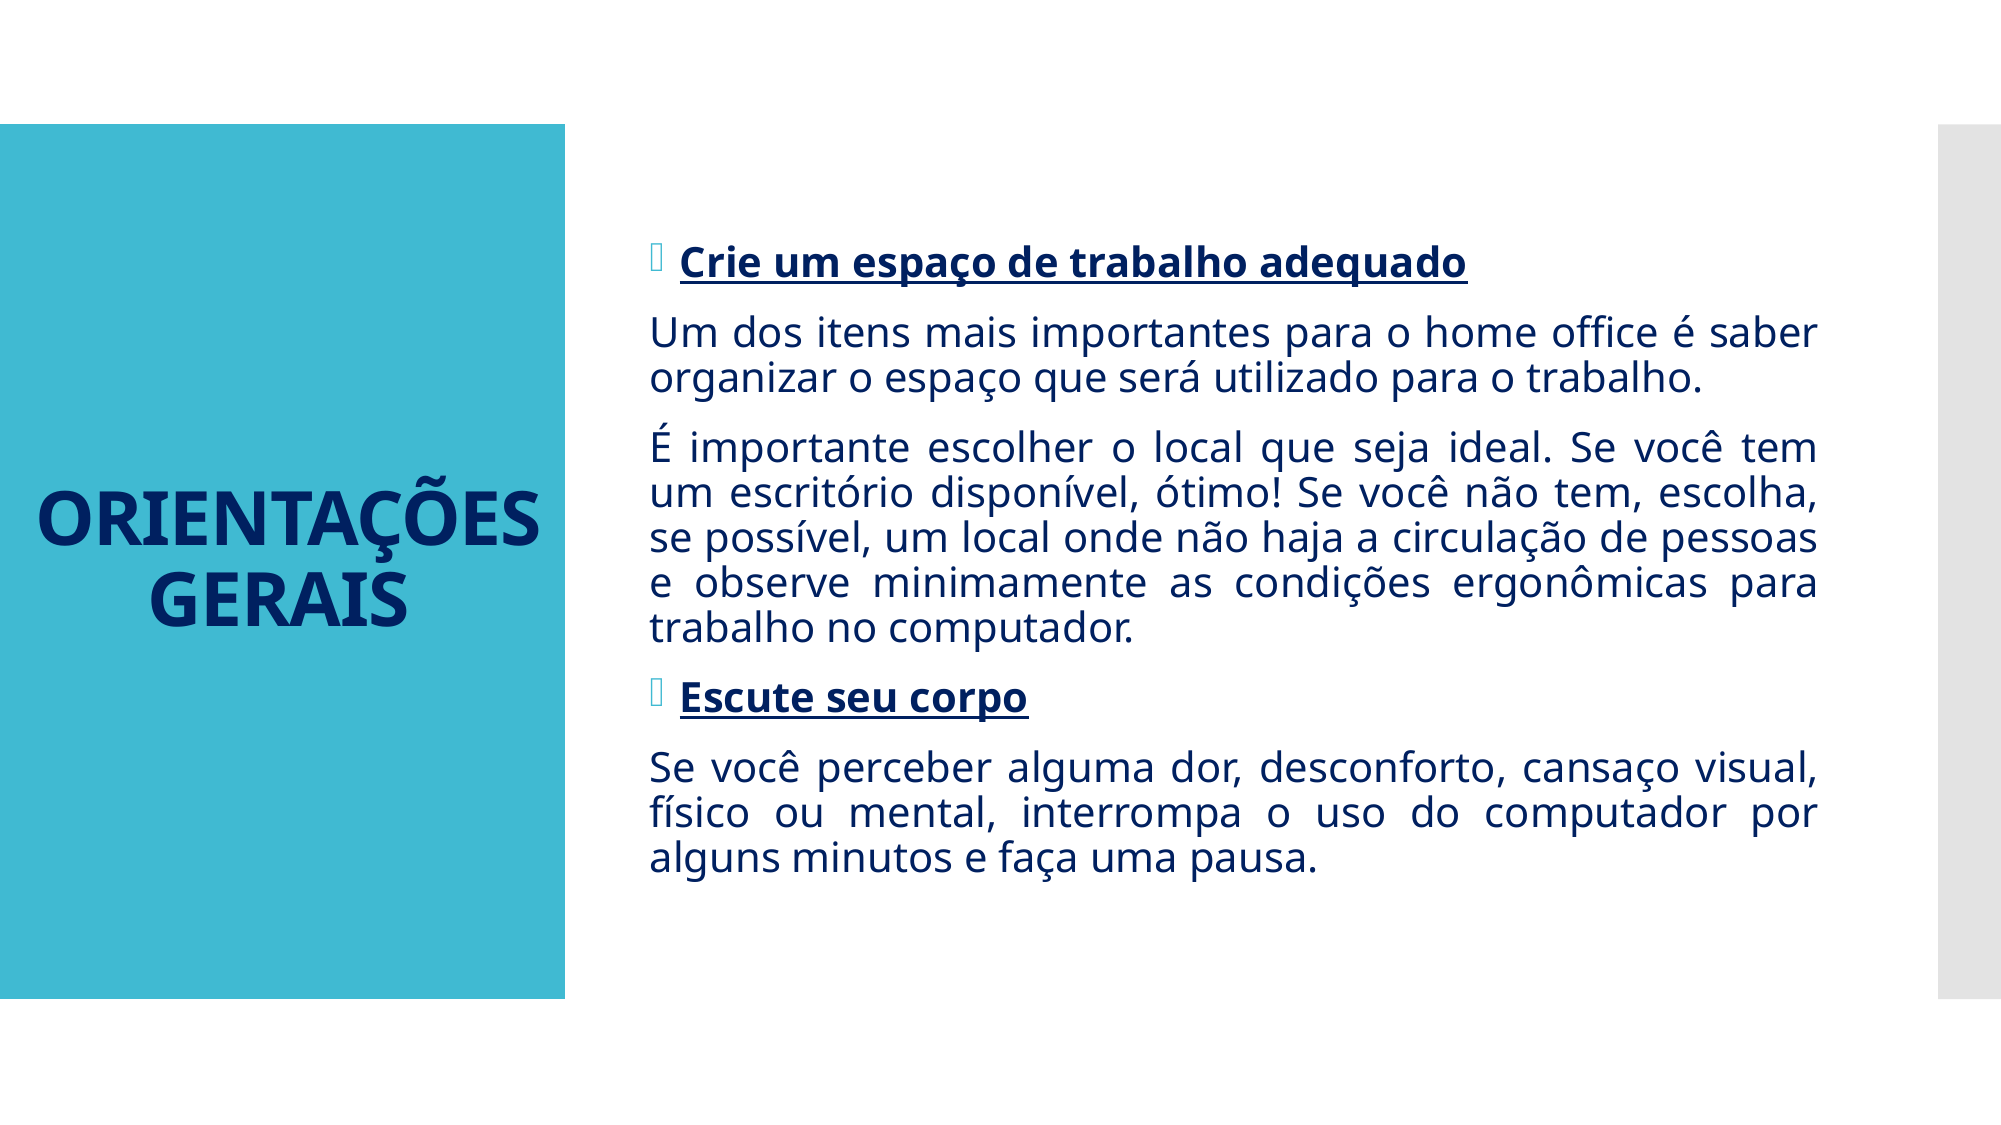

# Crie um espaço de trabalho adequado
Um dos itens mais importantes para o home office é saber organizar o espaço que será utilizado para o trabalho.
É importante escolher o local que seja ideal. Se você tem um escritório disponível, ótimo! Se você não tem, escolha, se possível, um local onde não haja a circulação de pessoas e observe minimamente as condições ergonômicas para trabalho no computador.
Escute seu corpo
Se você perceber alguma dor, desconforto, cansaço visual, físico ou mental, interrompa o uso do computador por alguns minutos e faça uma pausa.
ORIENTAÇÕES GERAIS